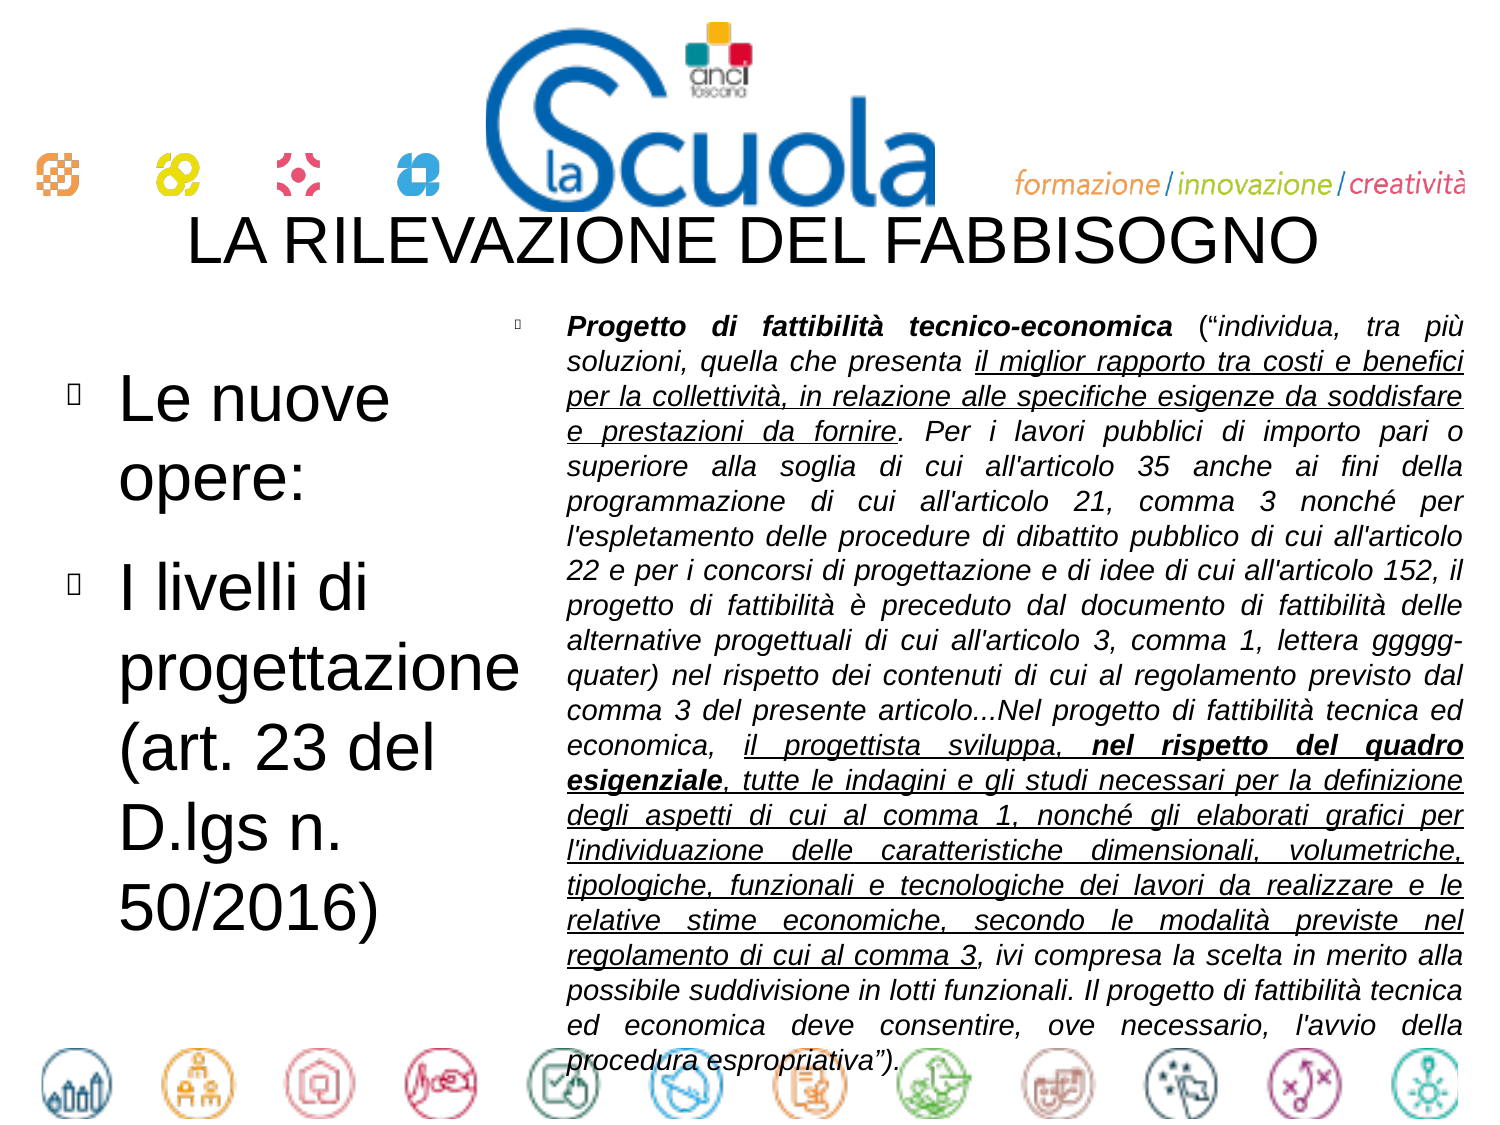

LA RILEVAZIONE DEL FABBISOGNO
Progetto di fattibilità tecnico-economica (“individua, tra più soluzioni, quella che presenta il miglior rapporto tra costi e benefici per la collettività, in relazione alle specifiche esigenze da soddisfare e prestazioni da fornire. Per i lavori pubblici di importo pari o superiore alla soglia di cui all'articolo 35 anche ai fini della programmazione di cui all'articolo 21, comma 3 nonché per l'espletamento delle procedure di dibattito pubblico di cui all'articolo 22 e per i concorsi di progettazione e di idee di cui all'articolo 152, il progetto di fattibilità è preceduto dal documento di fattibilità delle alternative progettuali di cui all'articolo 3, comma 1, lettera ggggg-quater) nel rispetto dei contenuti di cui al regolamento previsto dal comma 3 del presente articolo...Nel progetto di fattibilità tecnica ed economica, il progettista sviluppa, nel rispetto del quadro esigenziale, tutte le indagini e gli studi necessari per la definizione degli aspetti di cui al comma 1, nonché gli elaborati grafici per l'individuazione delle caratteristiche dimensionali, volumetriche, tipologiche, funzionali e tecnologiche dei lavori da realizzare e le relative stime economiche, secondo le modalità previste nel regolamento di cui al comma 3, ivi compresa la scelta in merito alla possibile suddivisione in lotti funzionali. Il progetto di fattibilità tecnica ed economica deve consentire, ove necessario, l'avvio della procedura espropriativa”).
Le nuove opere:
I livelli di progettazione (art. 23 del D.lgs n. 50/2016)